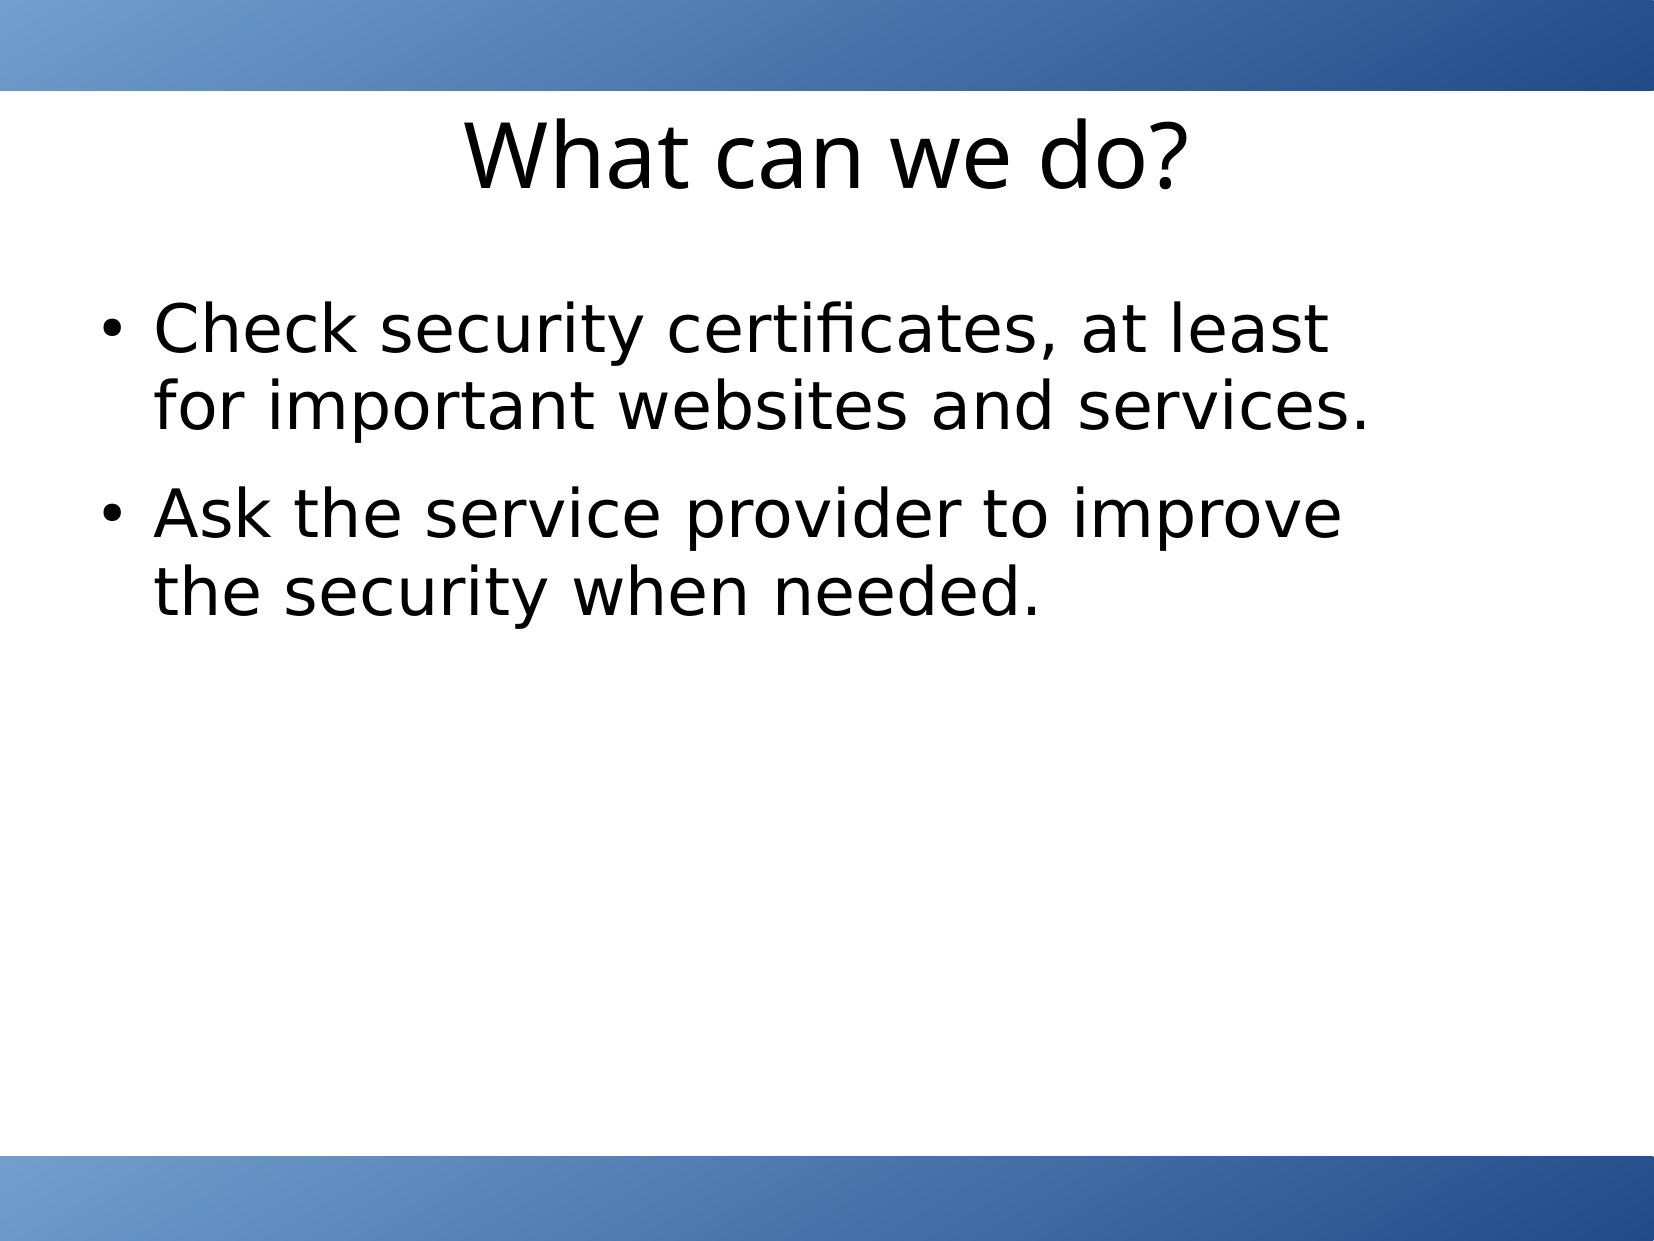

# What can we do?
Check security certificates, at least
for important websites and services.
Ask the service provider to improve
the security when needed.